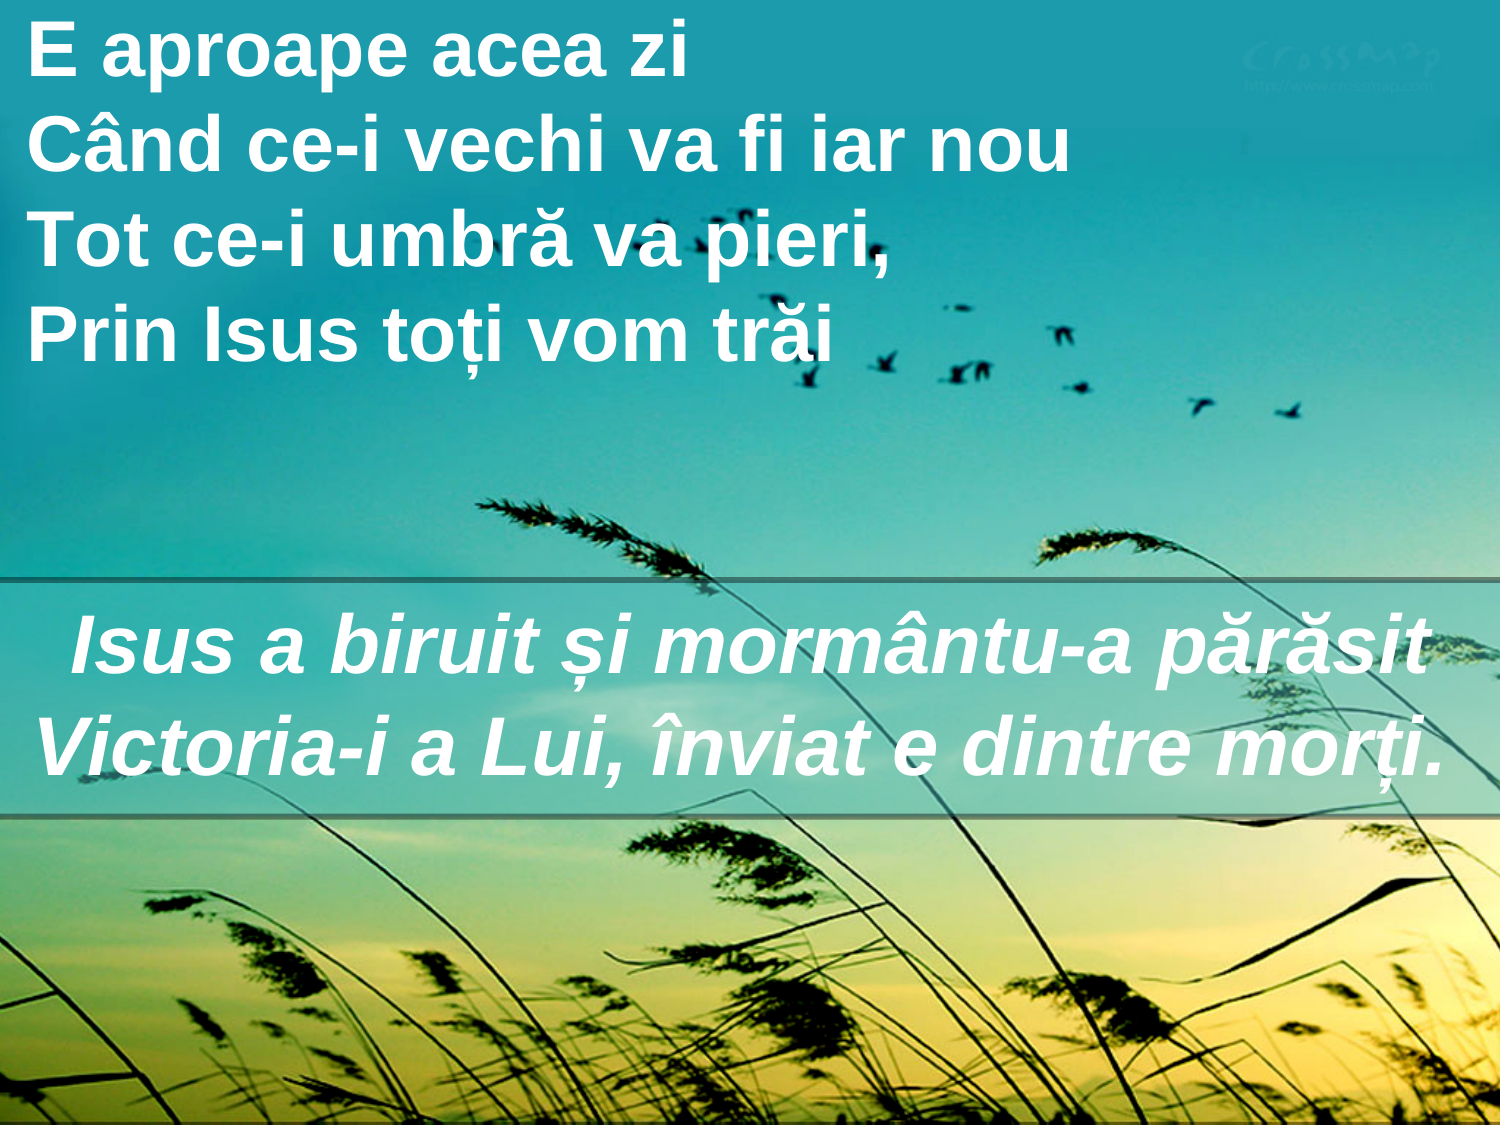

E aproape acea zi
Când ce-i vechi va fi iar nou
Tot ce-i umbră va pieri,
Prin Isus toți vom trăi
# Isus a biruit și mormântu-a părăsit Victoria-i a Lui, înviat e dintre morți.